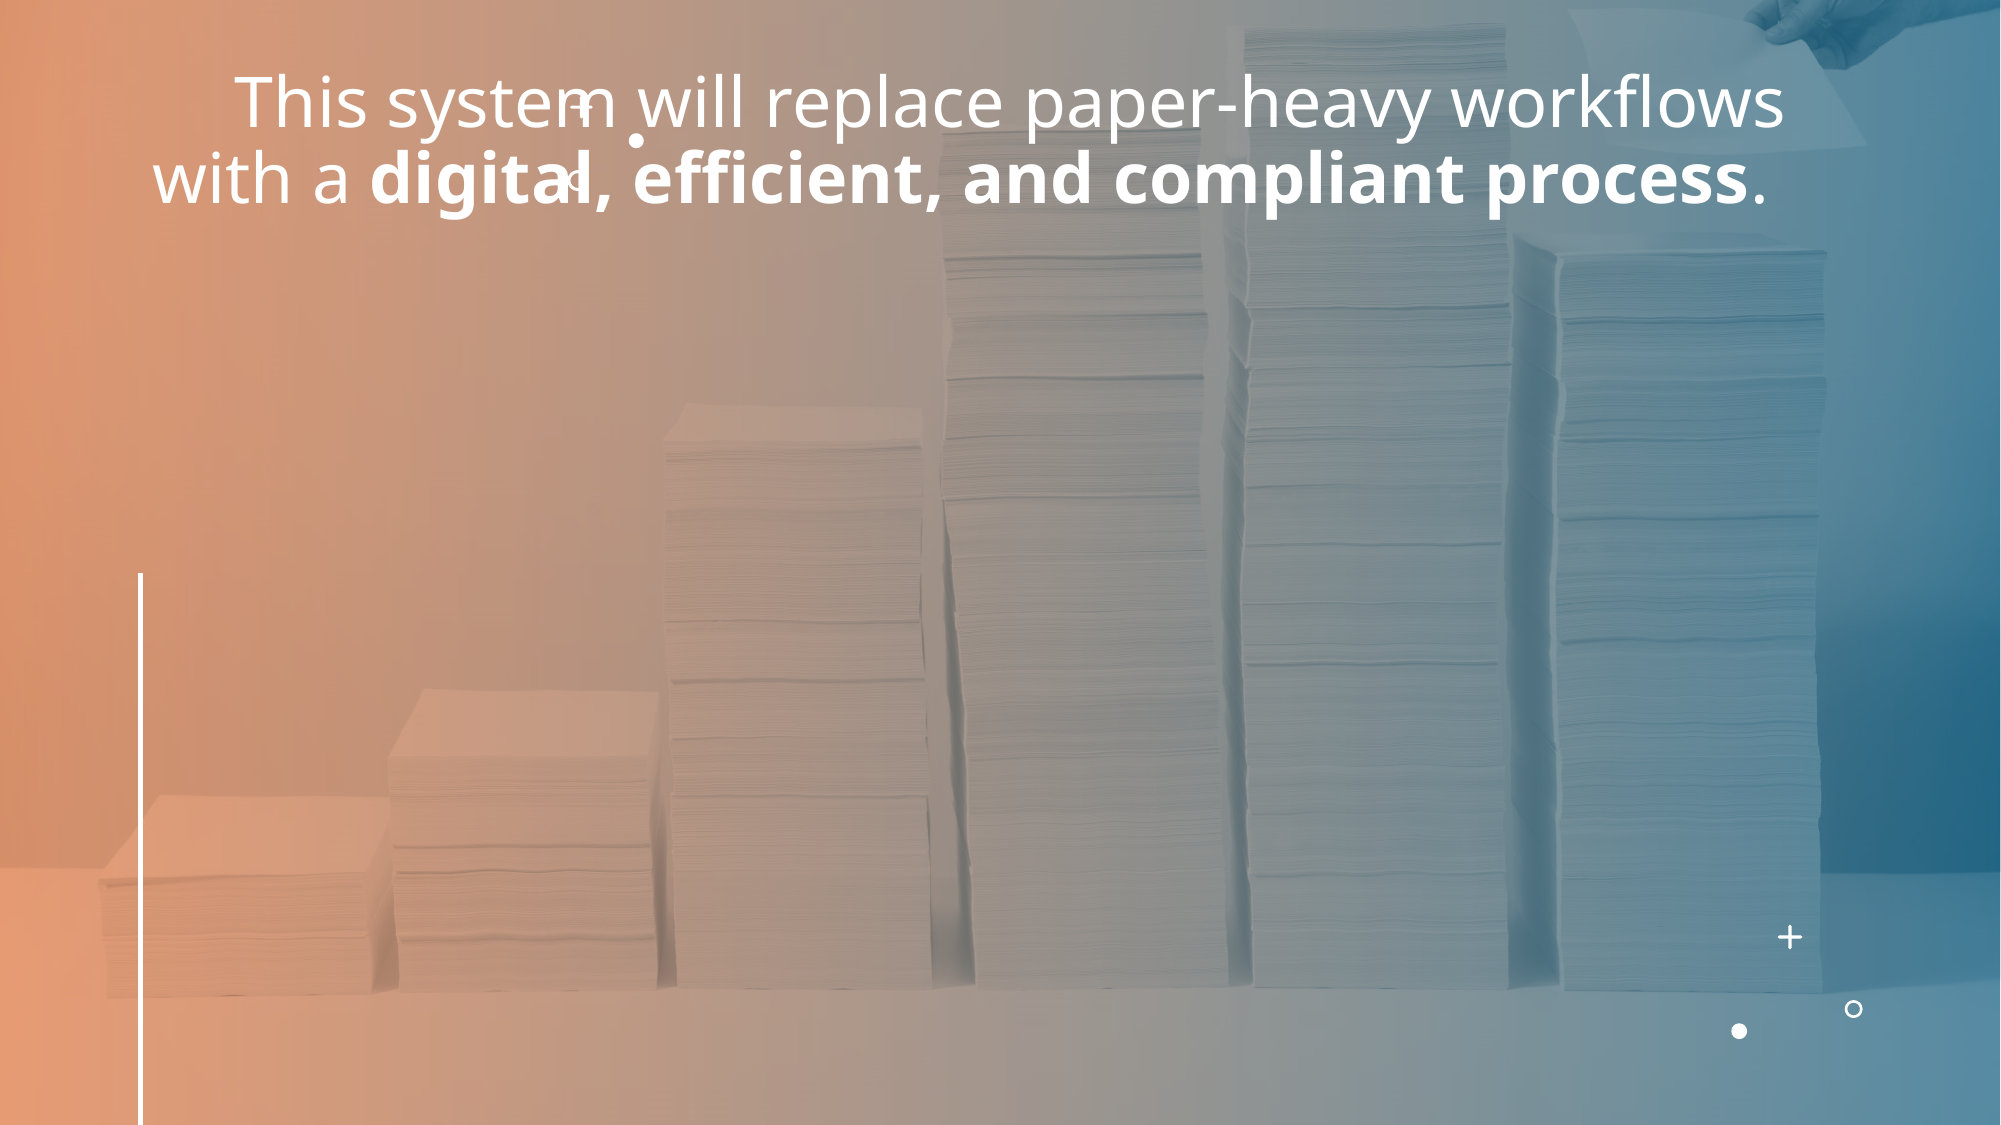

# This system will replace paper-heavy workflows with a digital, efficient, and compliant process.